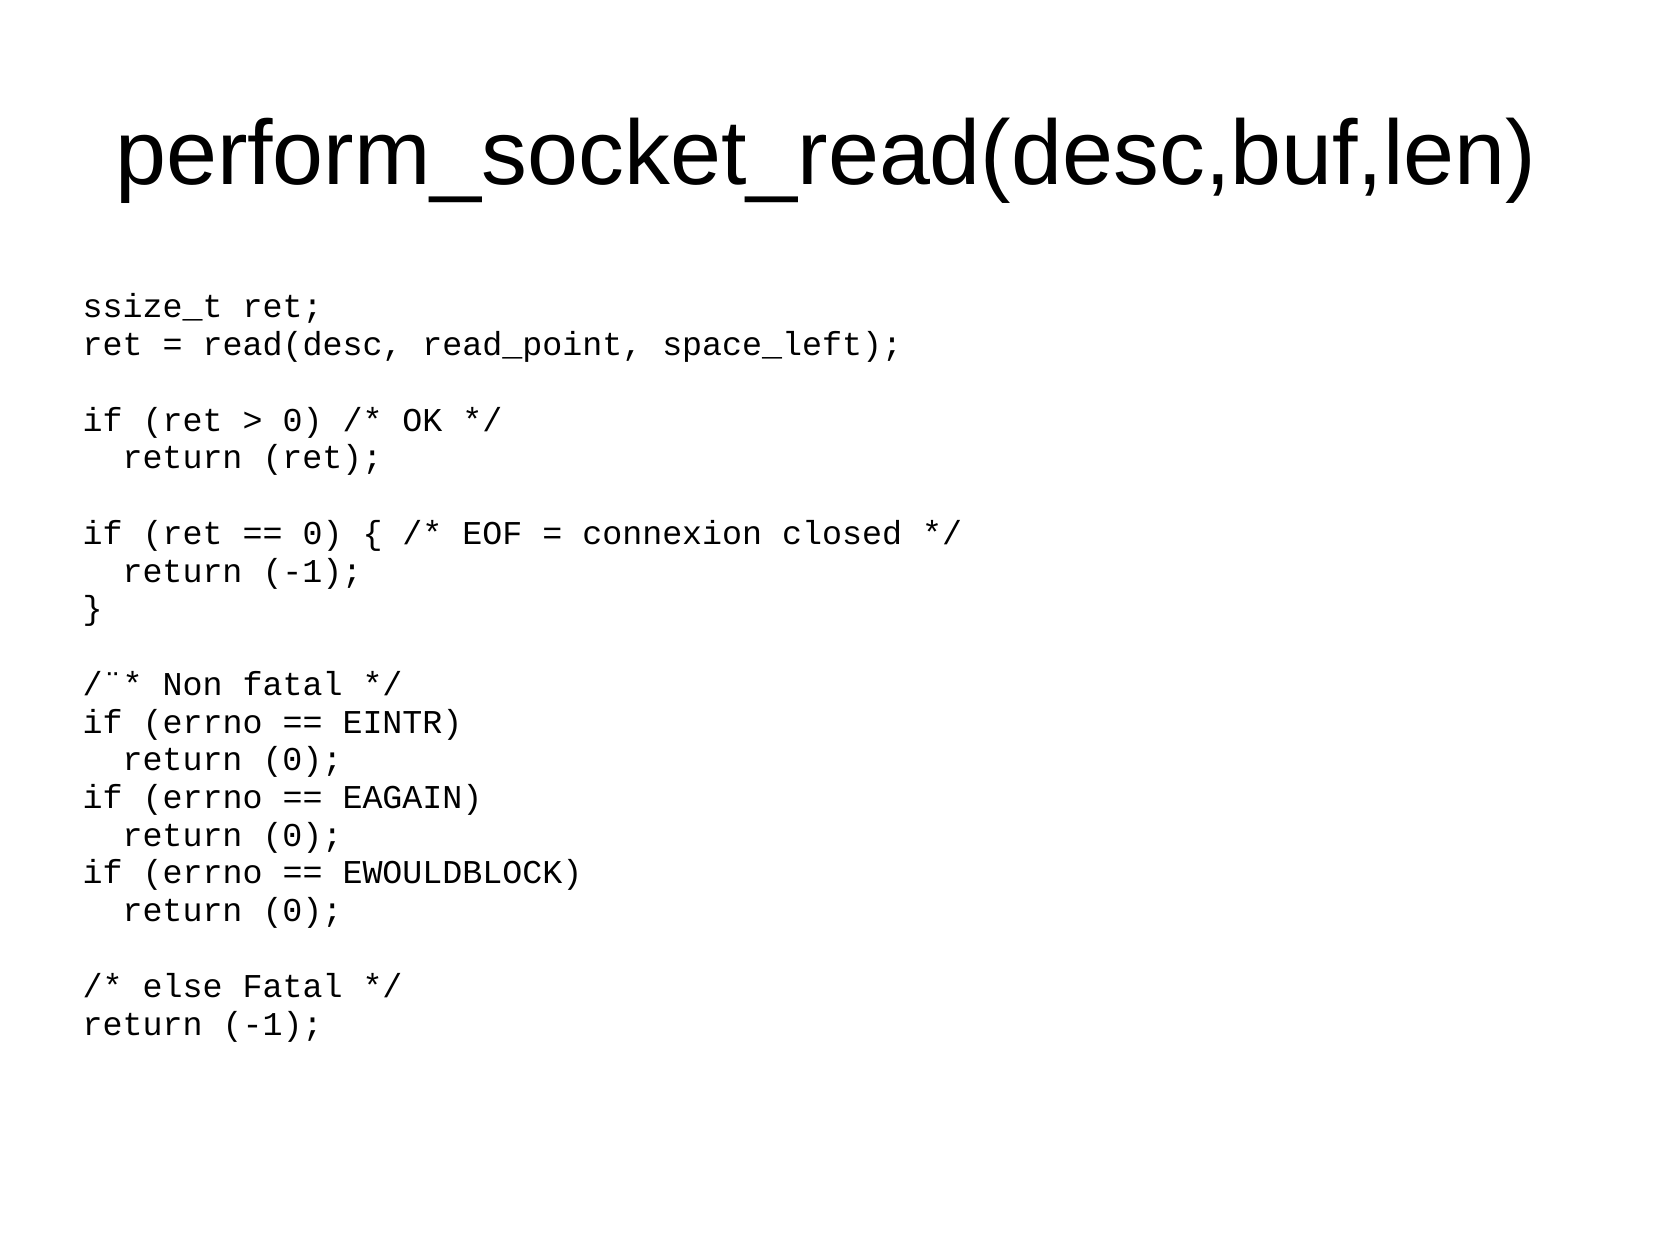

# perform_socket_read(desc,buf,len)
ssize_t ret;
ret = read(desc, read_point, space_left);
if (ret > 0) /* OK */
 return (ret);
if (ret == 0) { /* EOF = connexion closed */
 return (-1);
}
/¨* Non fatal */
if (errno == EINTR)
 return (0);
if (errno == EAGAIN)
 return (0);
if (errno == EWOULDBLOCK)
 return (0);
/* else Fatal */
return (-1);